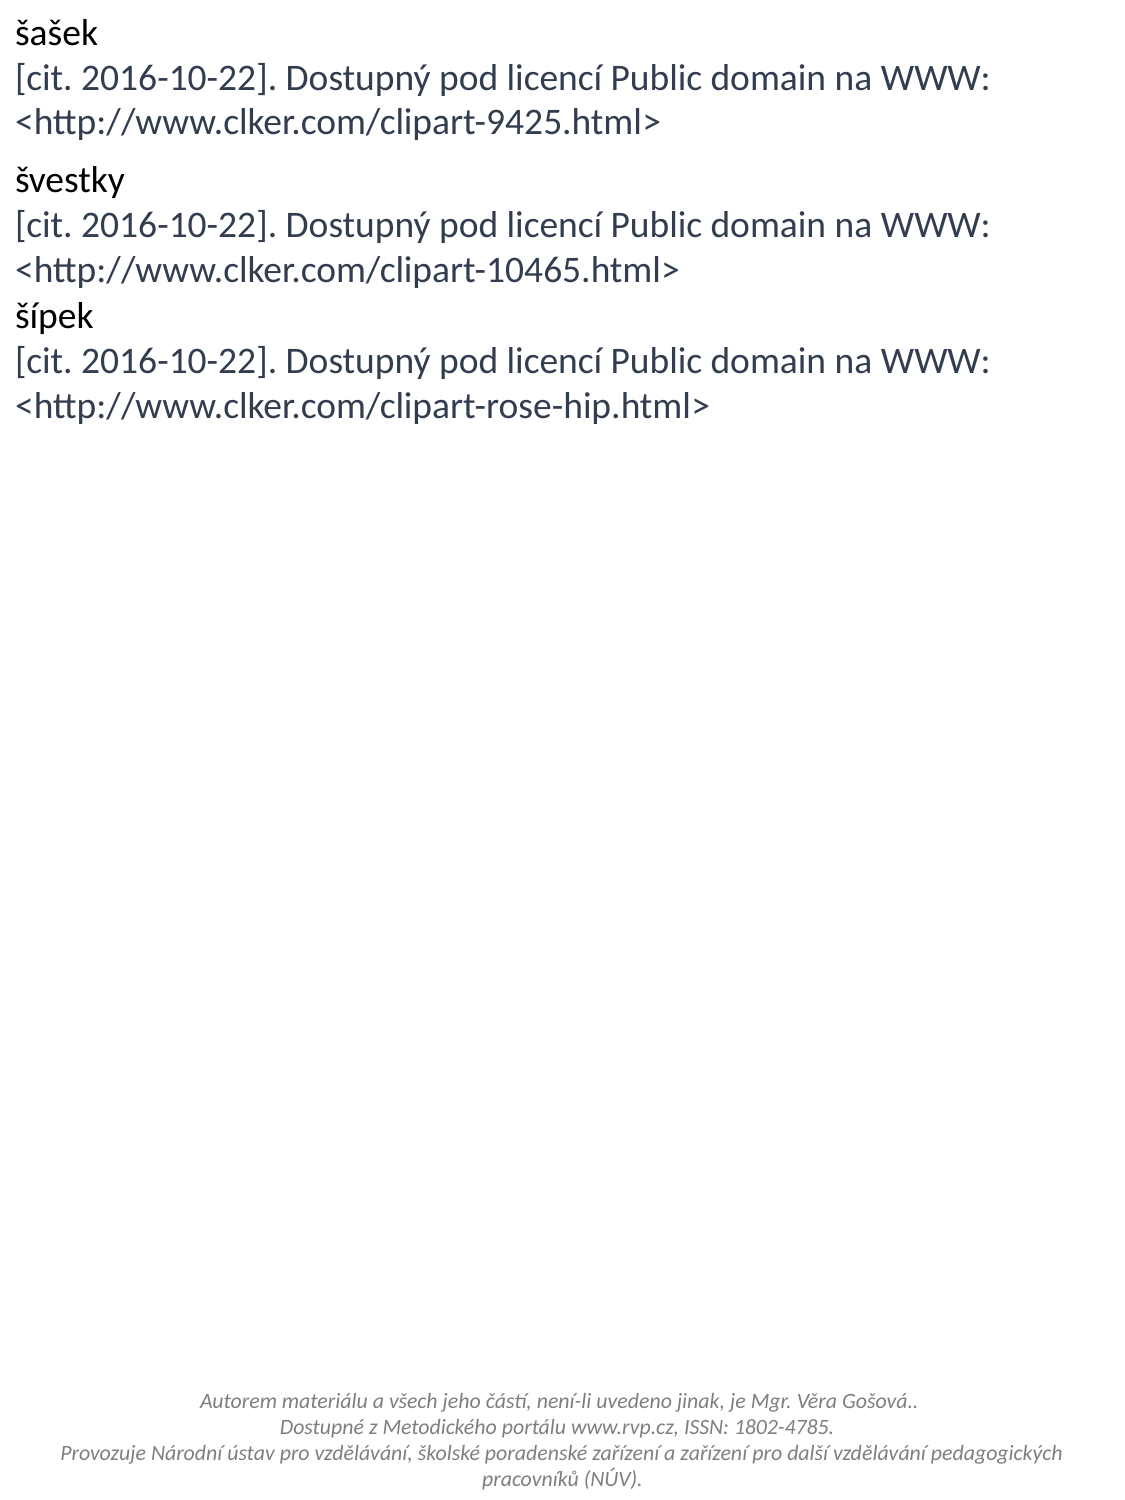

šašek
[cit. 2016-10-22]. Dostupný pod licencí Public domain na WWW:
<http://www.clker.com/clipart-9425.html>
švestky
[cit. 2016-10-22]. Dostupný pod licencí Public domain na WWW:
<http://www.clker.com/clipart-10465.html>
šípek
[cit. 2016-10-22]. Dostupný pod licencí Public domain na WWW:
<http://www.clker.com/clipart-rose-hip.html>
Autorem materiálu a všech jeho částí, není-li uvedeno jinak, je Mgr. Věra Gošová..
Dostupné z Metodického portálu www.rvp.cz, ISSN: 1802-4785.  
Provozuje Národní ústav pro vzdělávání, školské poradenské zařízení a zařízení pro další vzdělávání pedagogických pracovníků (NÚV).